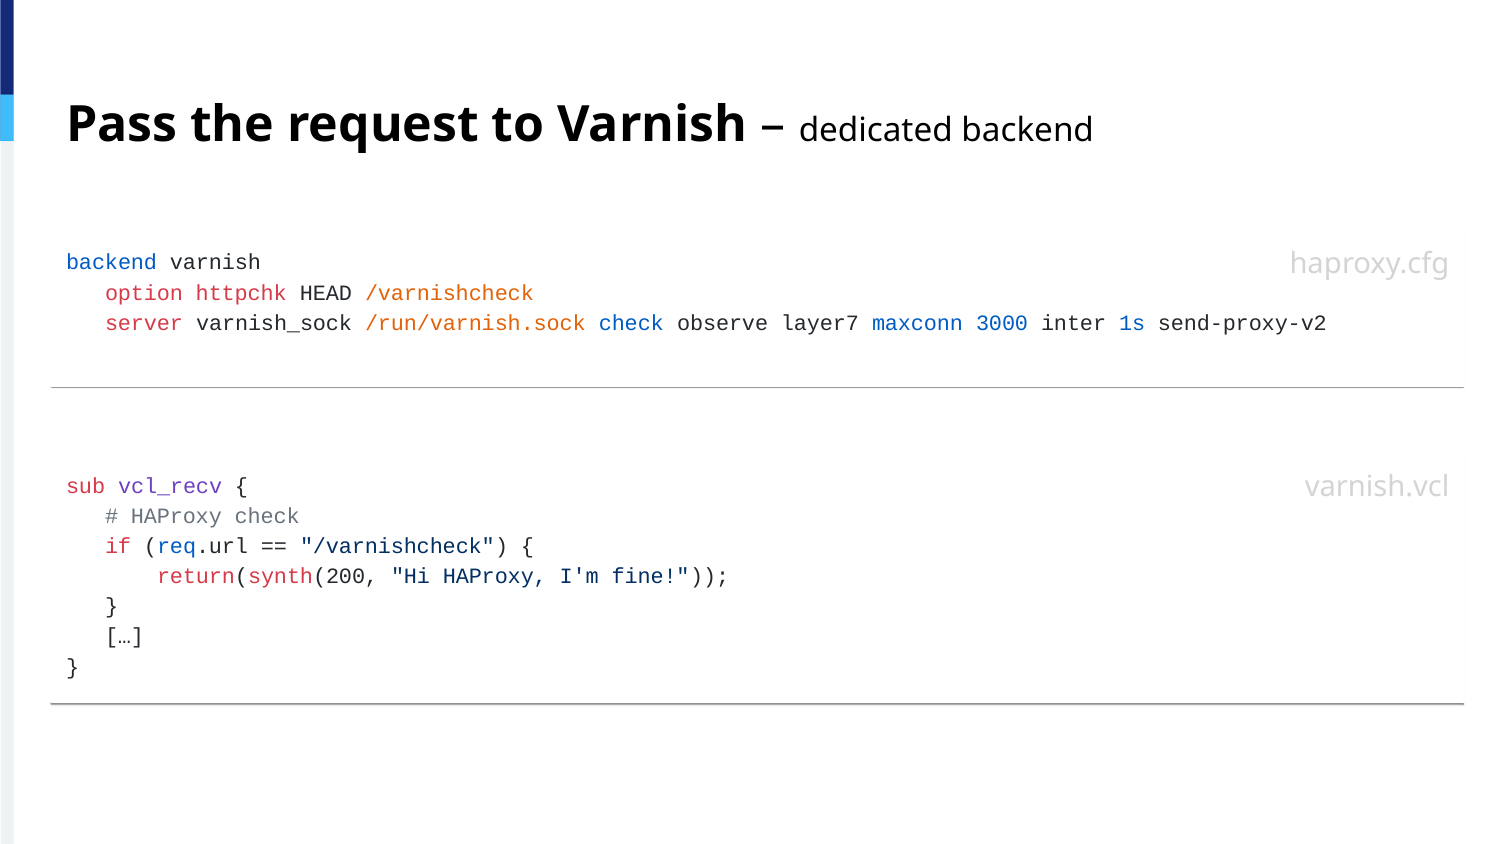

# Pass the request to Varnish – dedicated backend
backend varnish
 option httpchk HEAD /varnishcheck
 server varnish_sock /run/varnish.sock check observe layer7 maxconn 3000 inter 1s send-proxy-v2
haproxy.cfg
sub vcl_recv {
 # HAProxy check
 if (req.url == "/varnishcheck") {
 return(synth(200, "Hi HAProxy, I'm fine!"));
 }
 […]
}
varnish.vcl